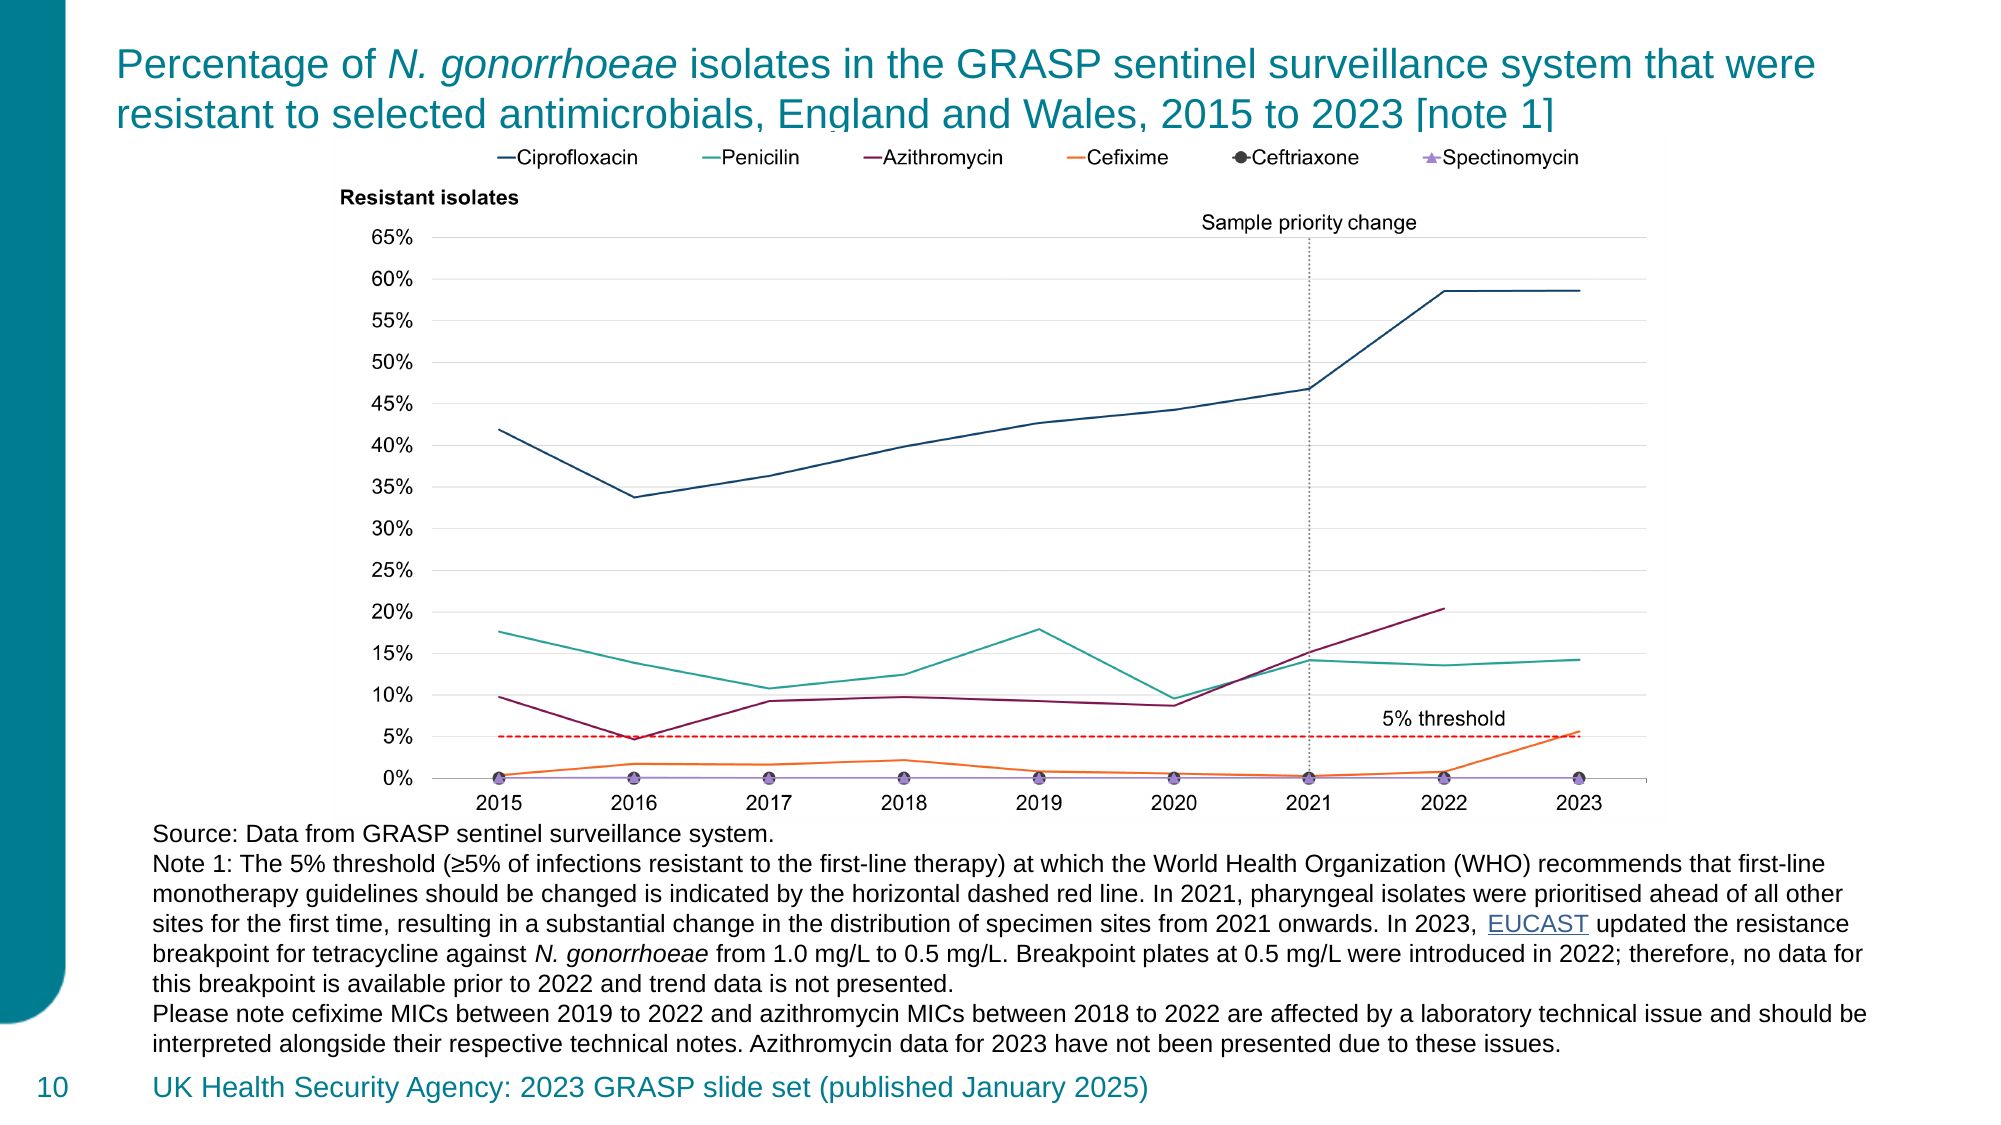

# Percentage of N. gonorrhoeae isolates in the GRASP sentinel surveillance system that were resistant to selected antimicrobials, England and Wales, 2015 to 2023 [note 1]
Source: Data from GRASP sentinel surveillance system.
Note 1: The 5% threshold (≥5% of infections resistant to the first-line therapy) at which the World Health Organization (WHO) recommends that first-line monotherapy guidelines should be changed is indicated by the horizontal dashed red line. In 2021, pharyngeal isolates were prioritised ahead of all other sites for the first time, resulting in a substantial change in the distribution of specimen sites from 2021 onwards. In 2023, EUCAST updated the resistance breakpoint for tetracycline against N. gonorrhoeae from 1.0 mg/L to 0.5 mg/L. Breakpoint plates at 0.5 mg/L were introduced in 2022; therefore, no data for this breakpoint is available prior to 2022 and trend data is not presented.
Please note cefixime MICs between 2019 to 2022 and azithromycin MICs between 2018 to 2022 are affected by a laboratory technical issue and should be interpreted alongside their respective technical notes. Azithromycin data for 2023 have not been presented due to these issues.
9
UK Health Security Agency: 2023 GRASP slide set (published January 2025)